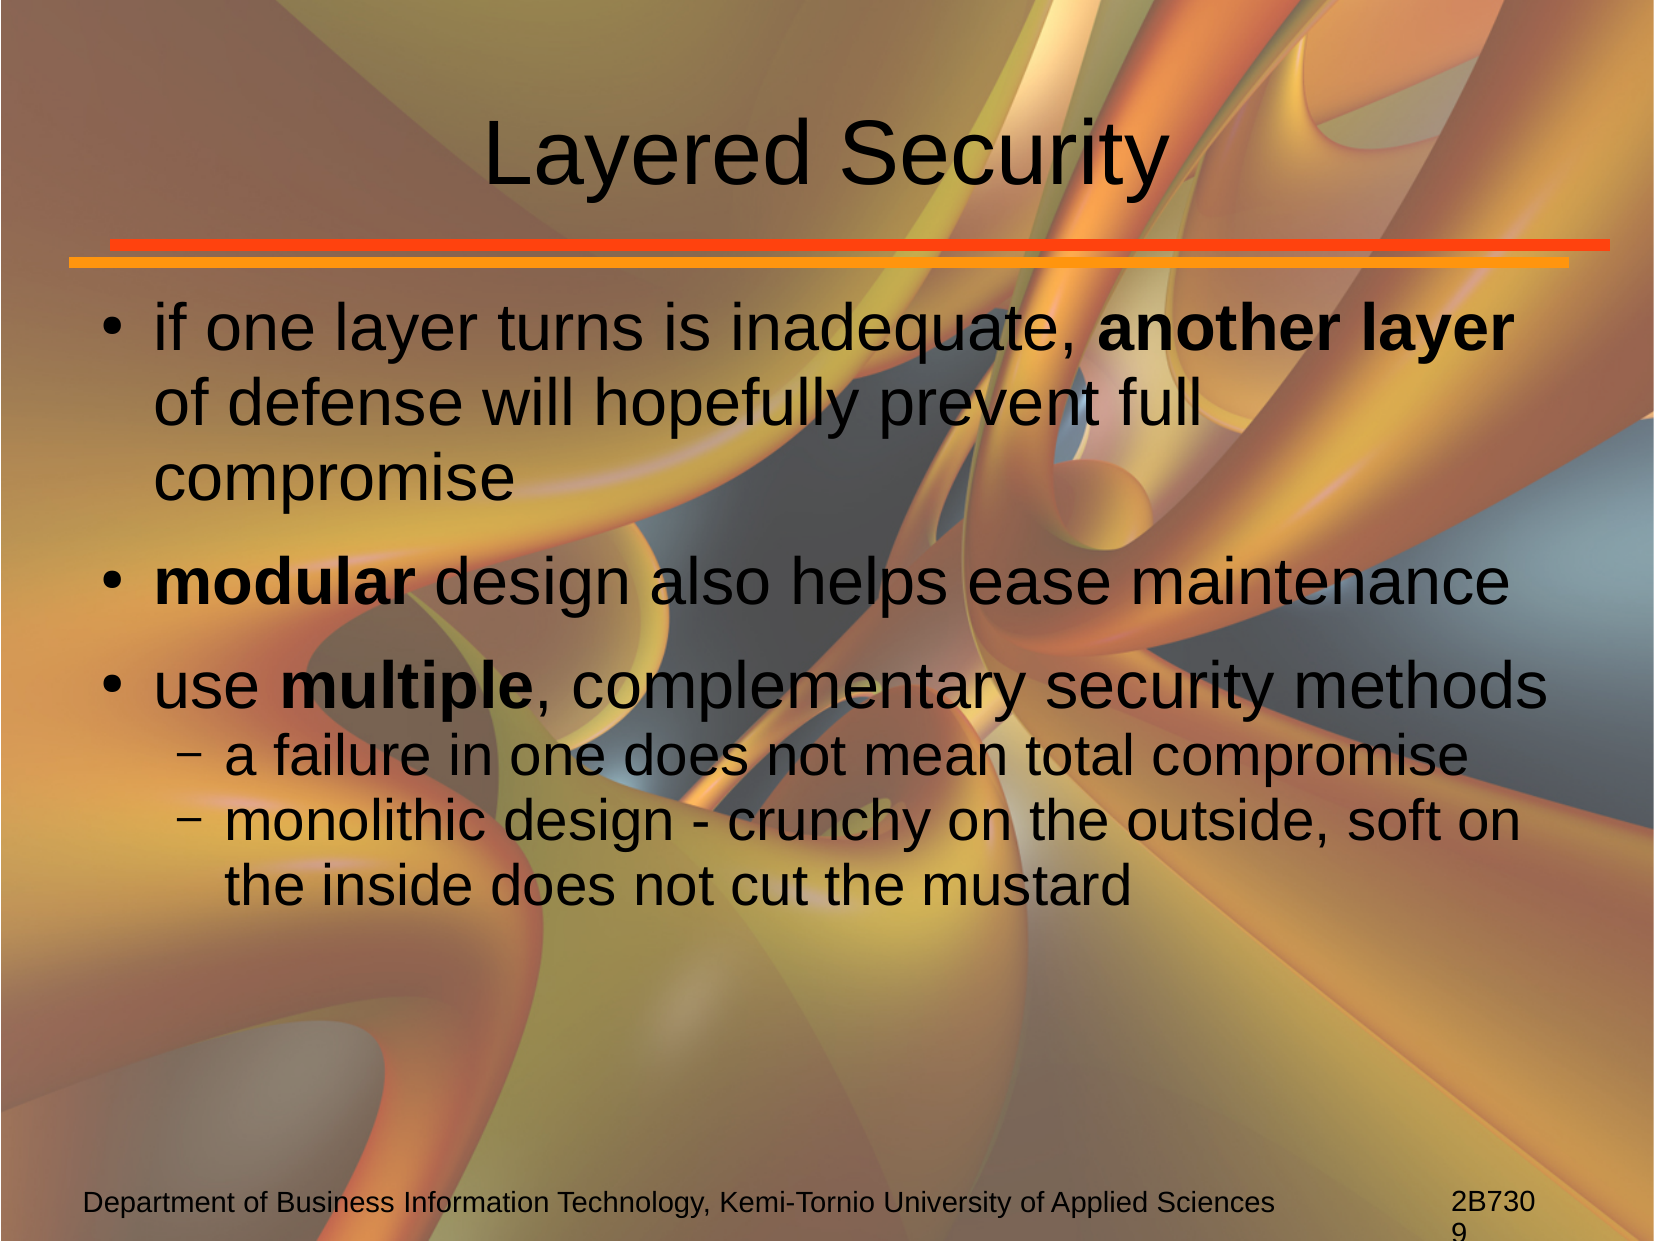

# Layered Security
if one layer turns is inadequate, another layer of defense will hopefully prevent full compromise
modular design also helps ease maintenance
use multiple, complementary security methods
a failure in one does not mean total compromise
monolithic design - crunchy on the outside, soft on the inside does not cut the mustard